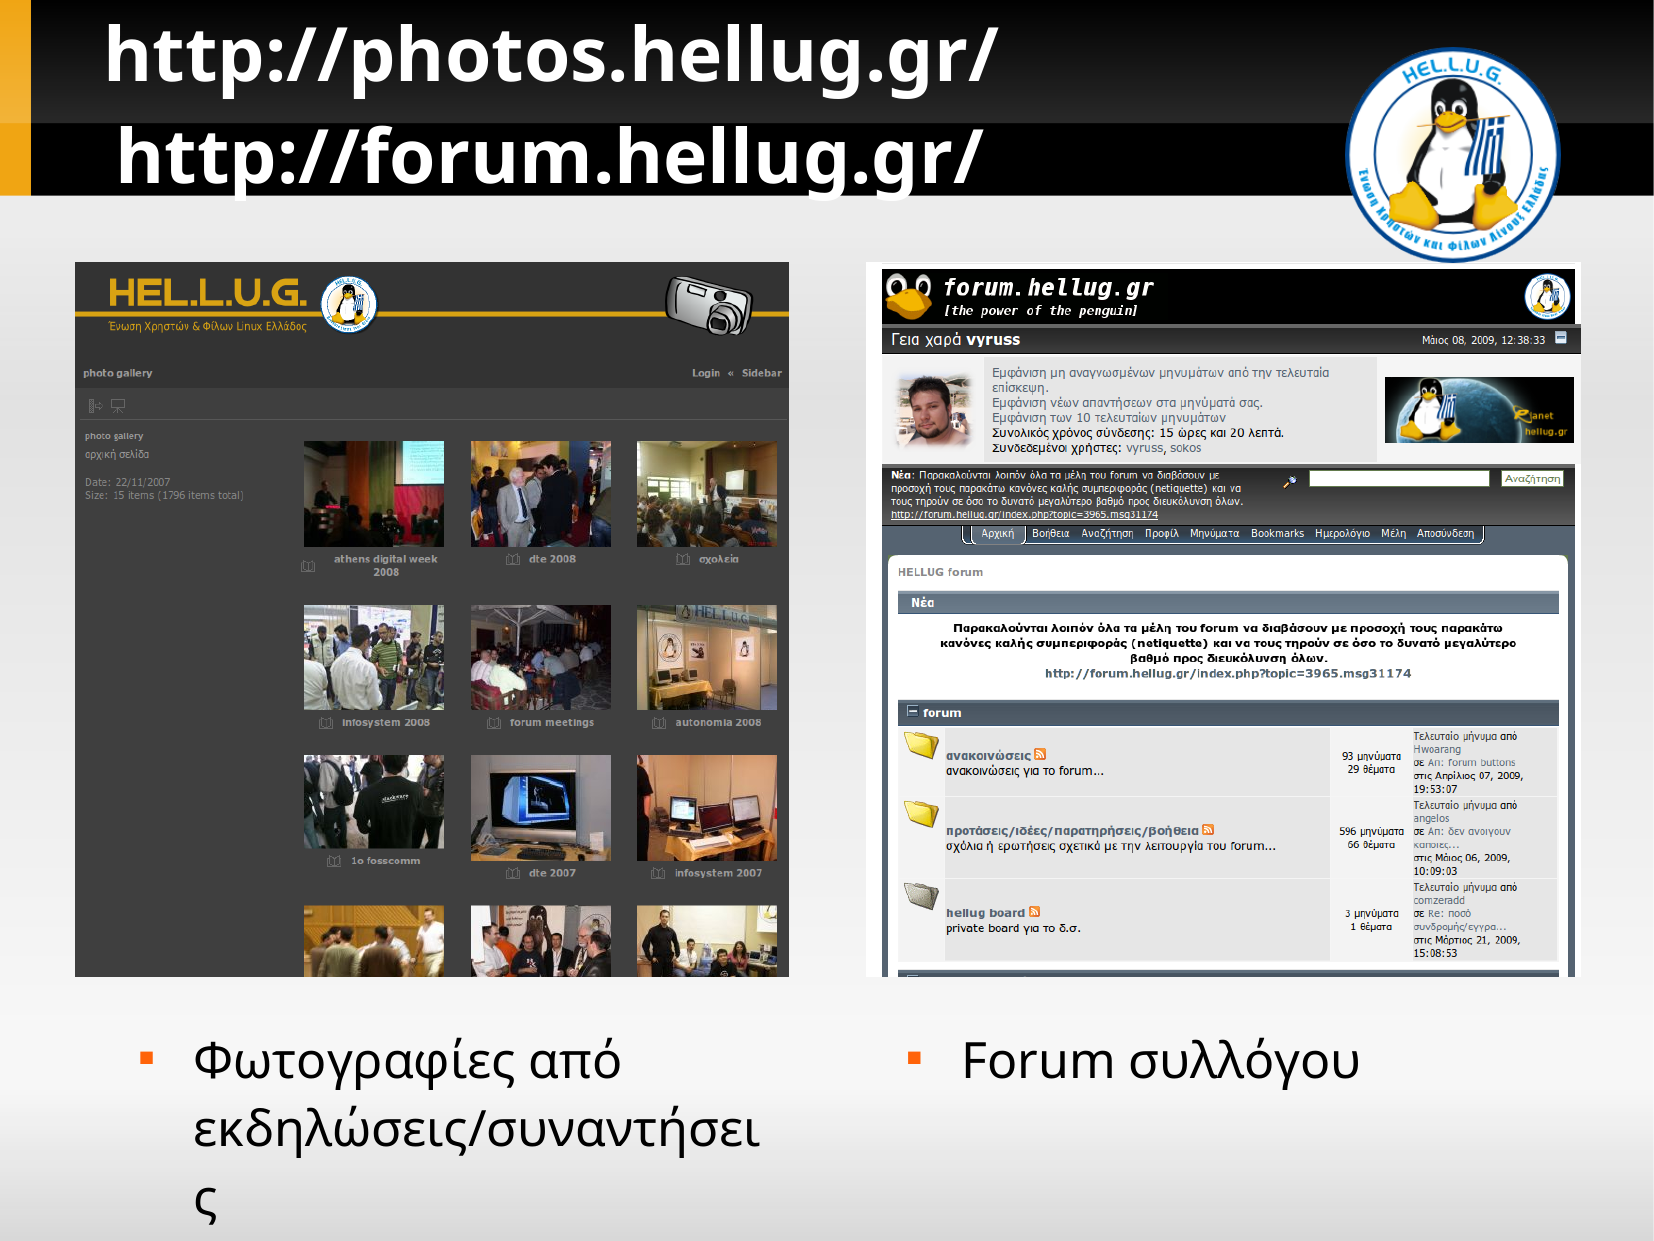

# http://photos.hellug.gr/ http://forum.hellug.gr/
Φωτογραφίες από εκδηλώσεις/συναντήσεις
Forum συλλόγου